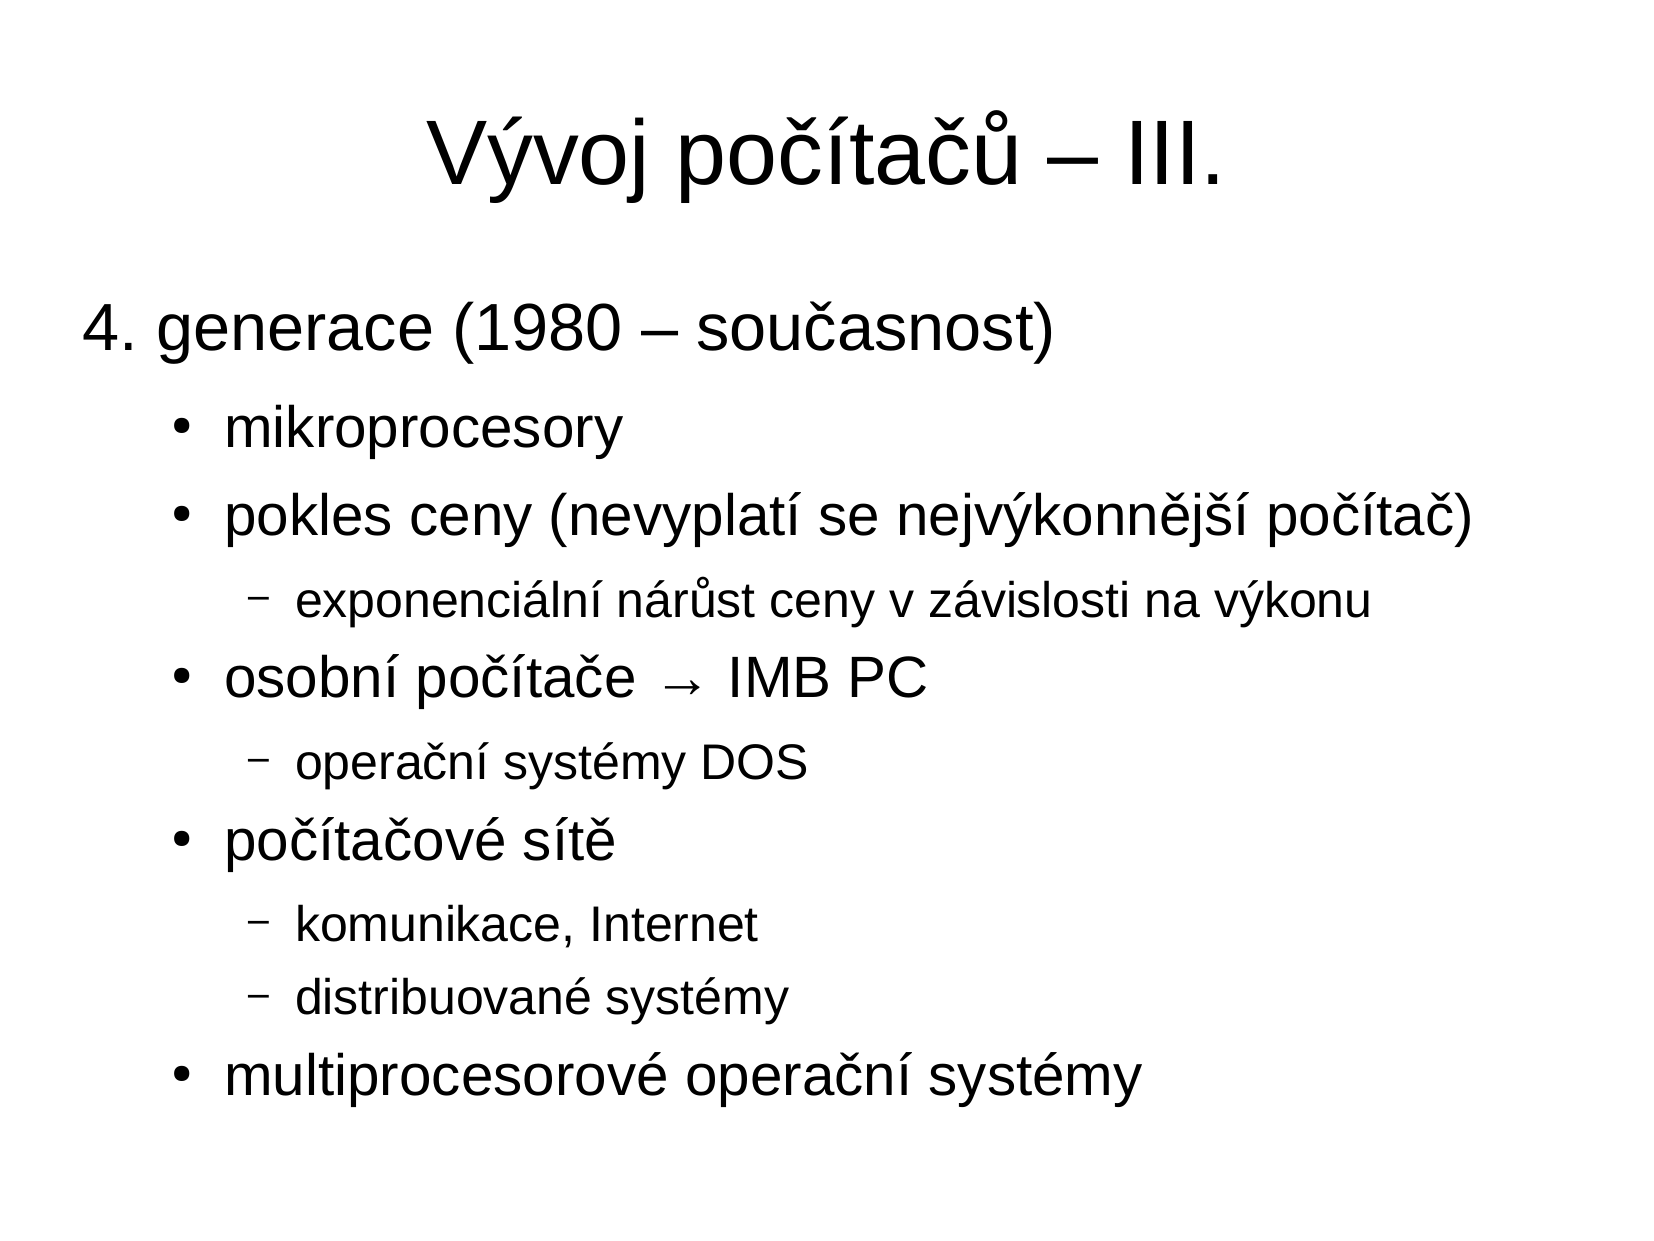

# Vývoj počítačů – III.
4. generace (1980 – současnost)
mikroprocesory
pokles ceny (nevyplatí se nejvýkonnější počítač)
exponenciální nárůst ceny v závislosti na výkonu
osobní počítače → IMB PC
operační systémy DOS
počítačové sítě
komunikace, Internet
distribuované systémy
multiprocesorové operační systémy